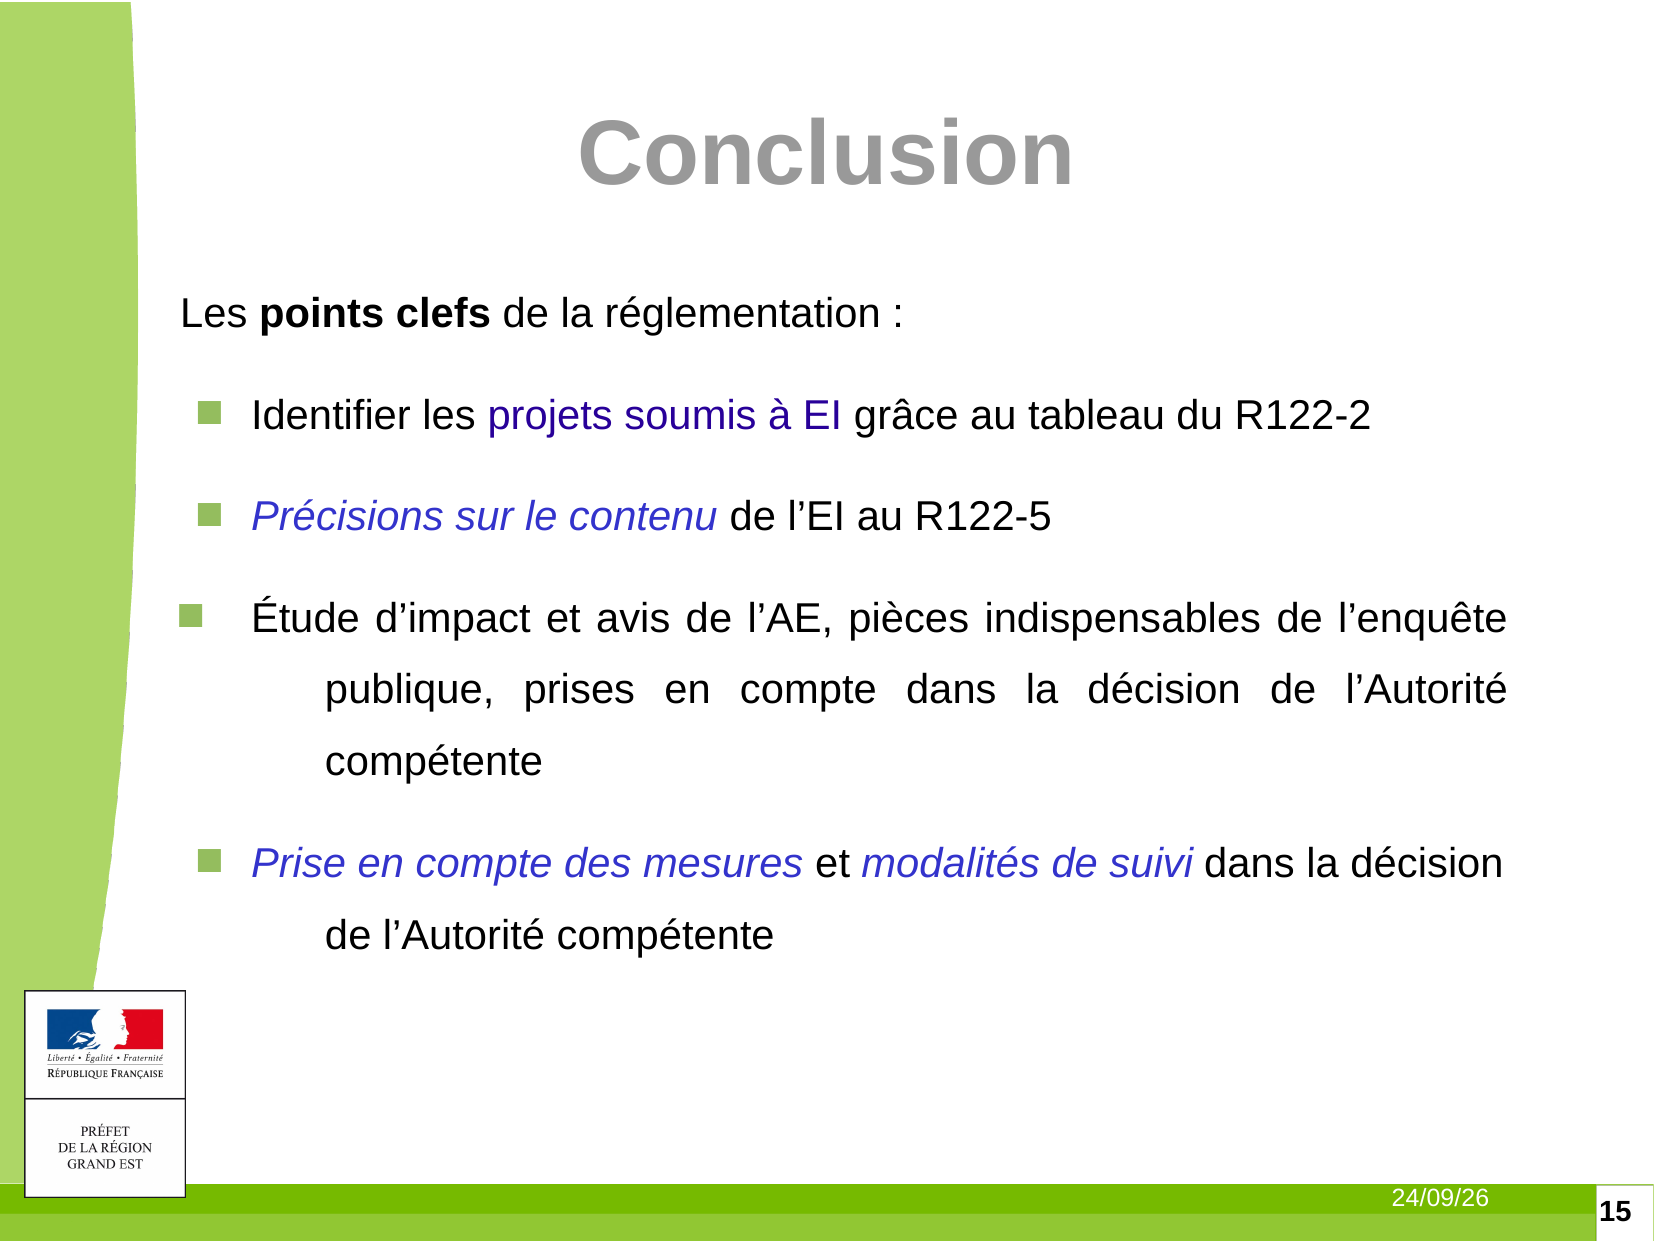

# Conclusion
Les points clefs de la réglementation :
Identifier les projets soumis à EI grâce au tableau du R122-2
Précisions sur le contenu de l’EI au R122-5
Étude d’impact et avis de l’AE, pièces indispensables de l’enquête publique, prises en compte dans la décision de l’Autorité compétente
Prise en compte des mesures et modalités de suivi dans la décision de l’Autorité compétente
15